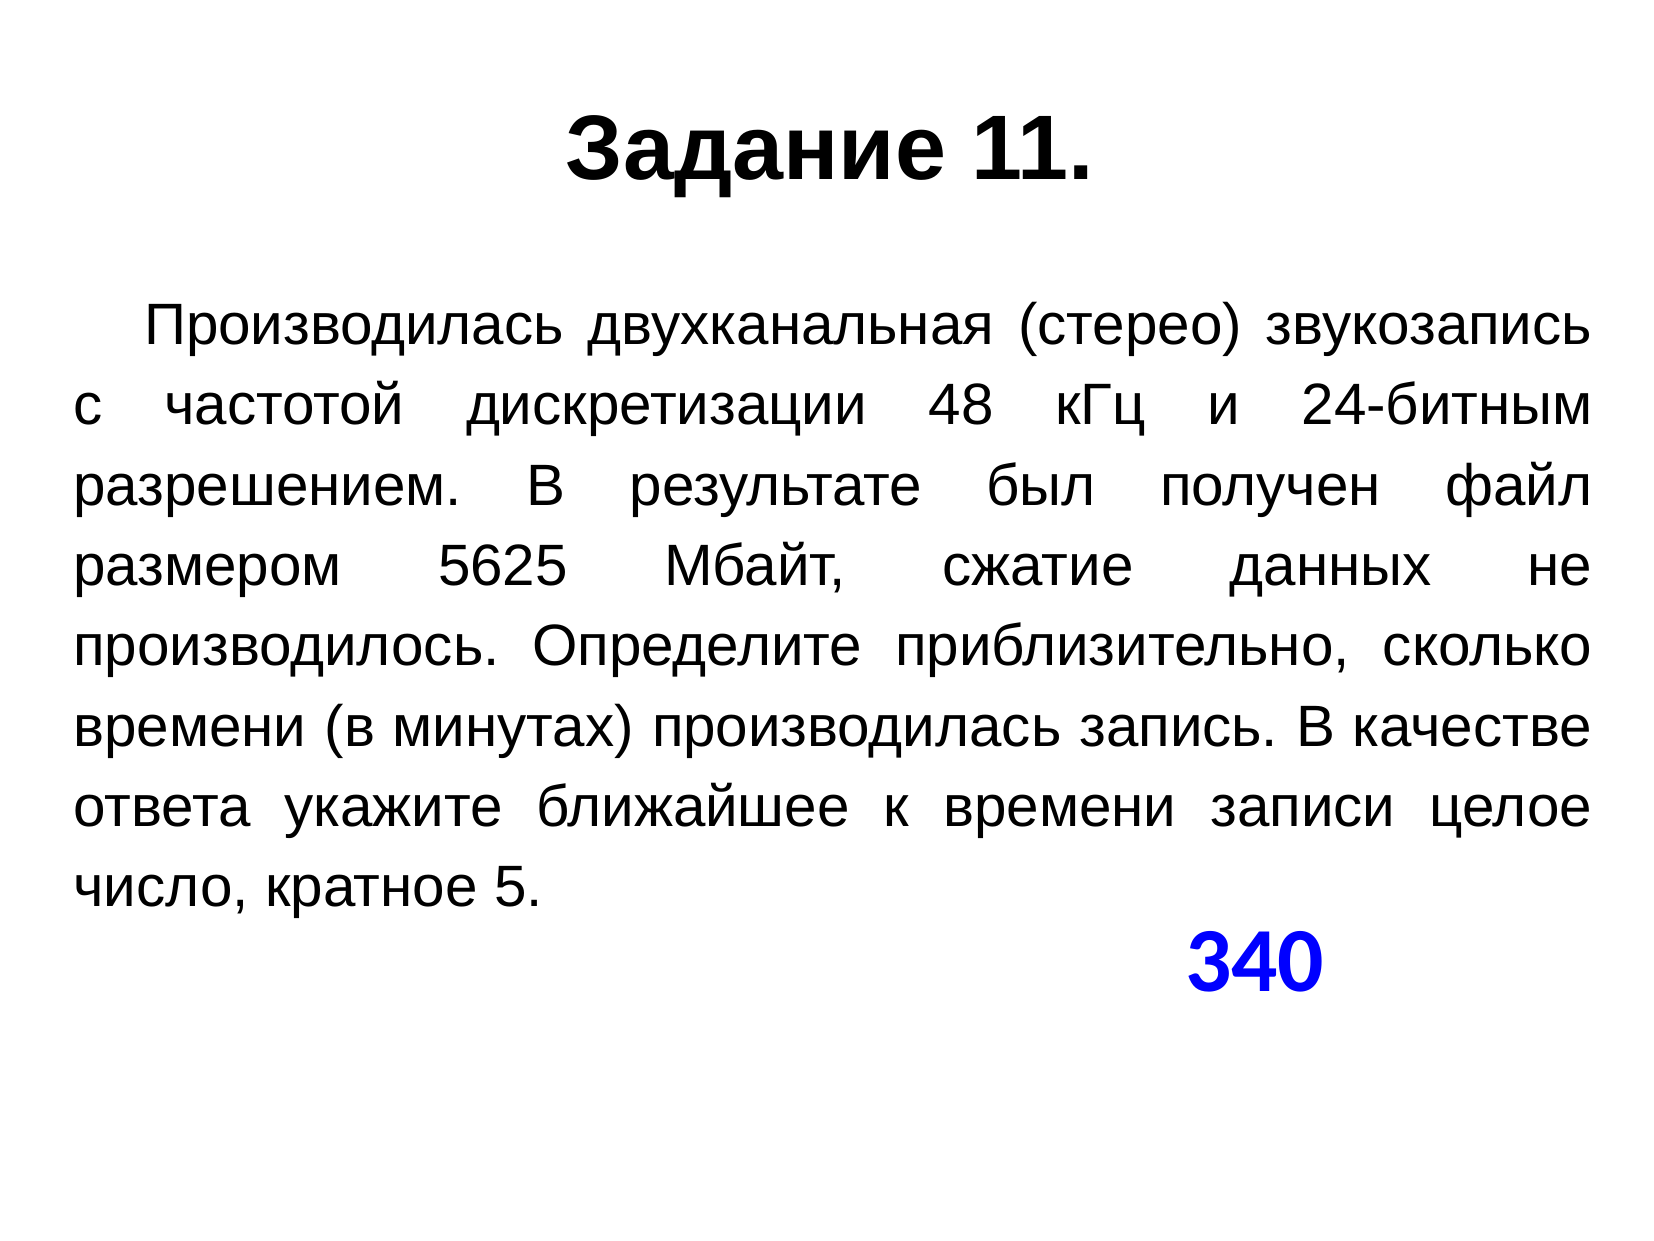

# Задание 11.
Производилась двухканальная (стерео) звукозапись с частотой дискретизации 48 кГц и 24-битным разрешением. В результате был получен файл размером 5625 Мбайт, сжатие данных не производилось. Определите приблизительно, сколько времени (в минутах) производилась запись. В качестве ответа укажите ближайшее к времени записи целое число, кратное 5.
340